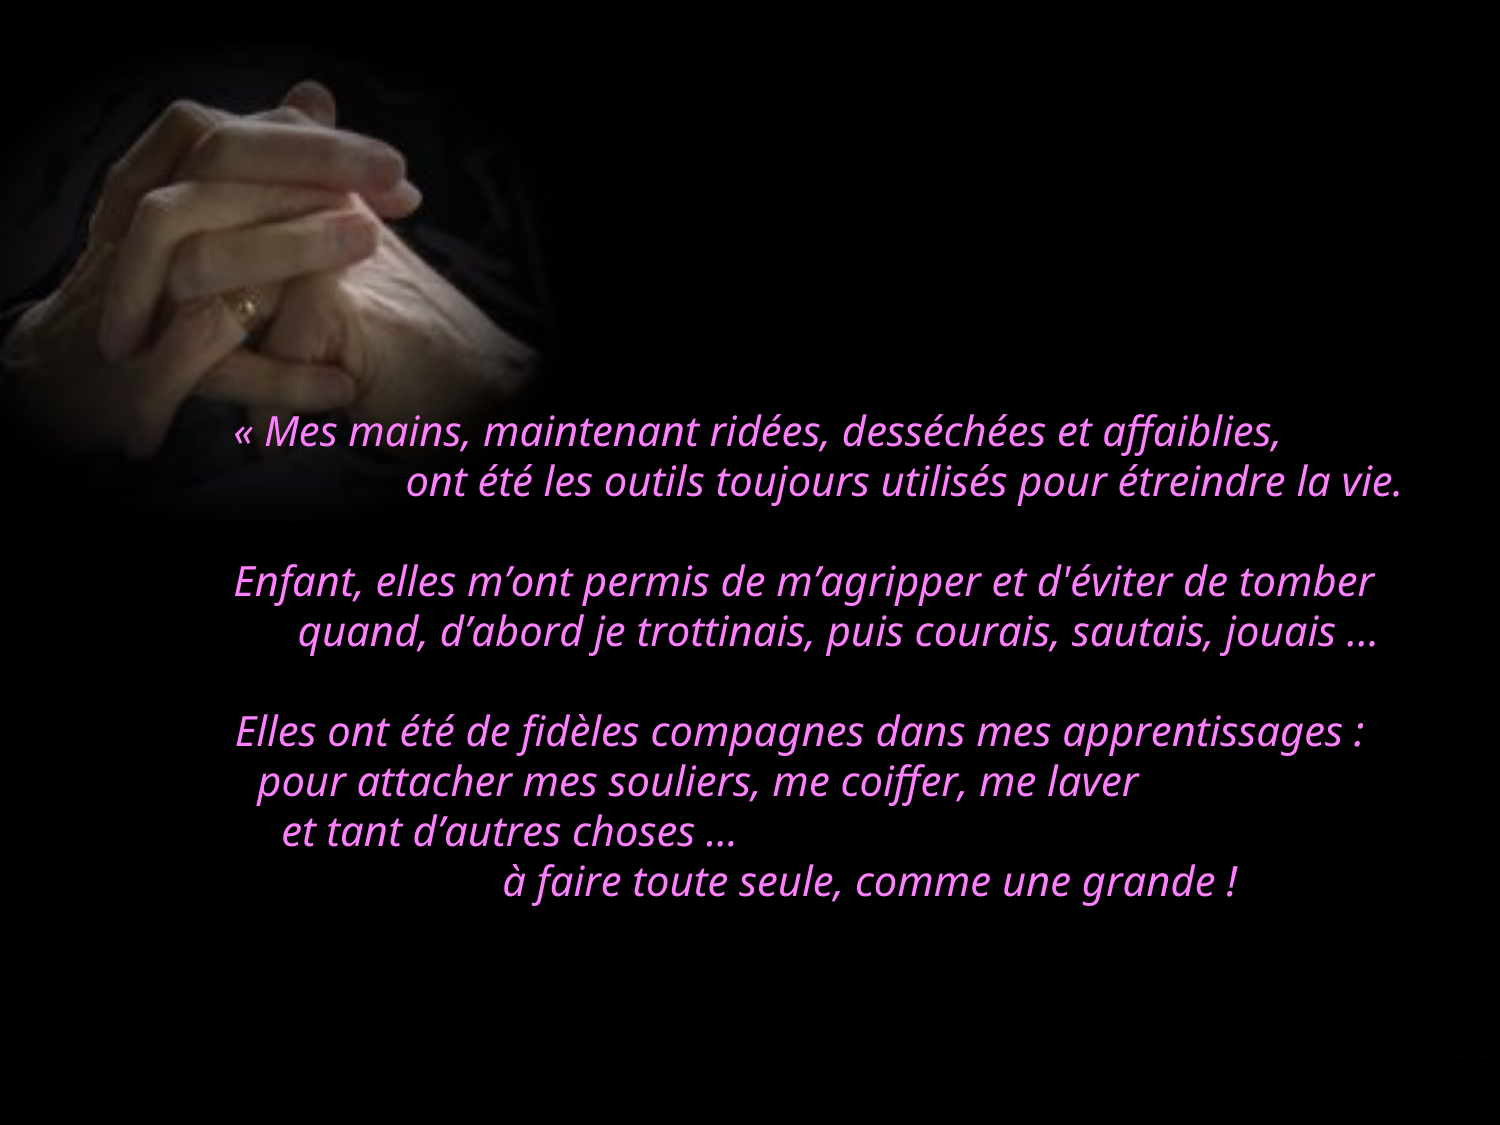

« Mes mains, maintenant ridées, desséchées et affaiblies, ont été les outils toujours utilisés pour étreindre la vie.
Enfant, elles m’ont permis de m’agripper et d'éviter de tomber quand, d’abord je trottinais, puis courais, sautais, jouais ...
Elles ont été de fidèles compagnes dans mes apprentissages : pour attacher mes souliers, me coiffer, me laver et tant d’autres choses … à faire toute seule, comme une grande !